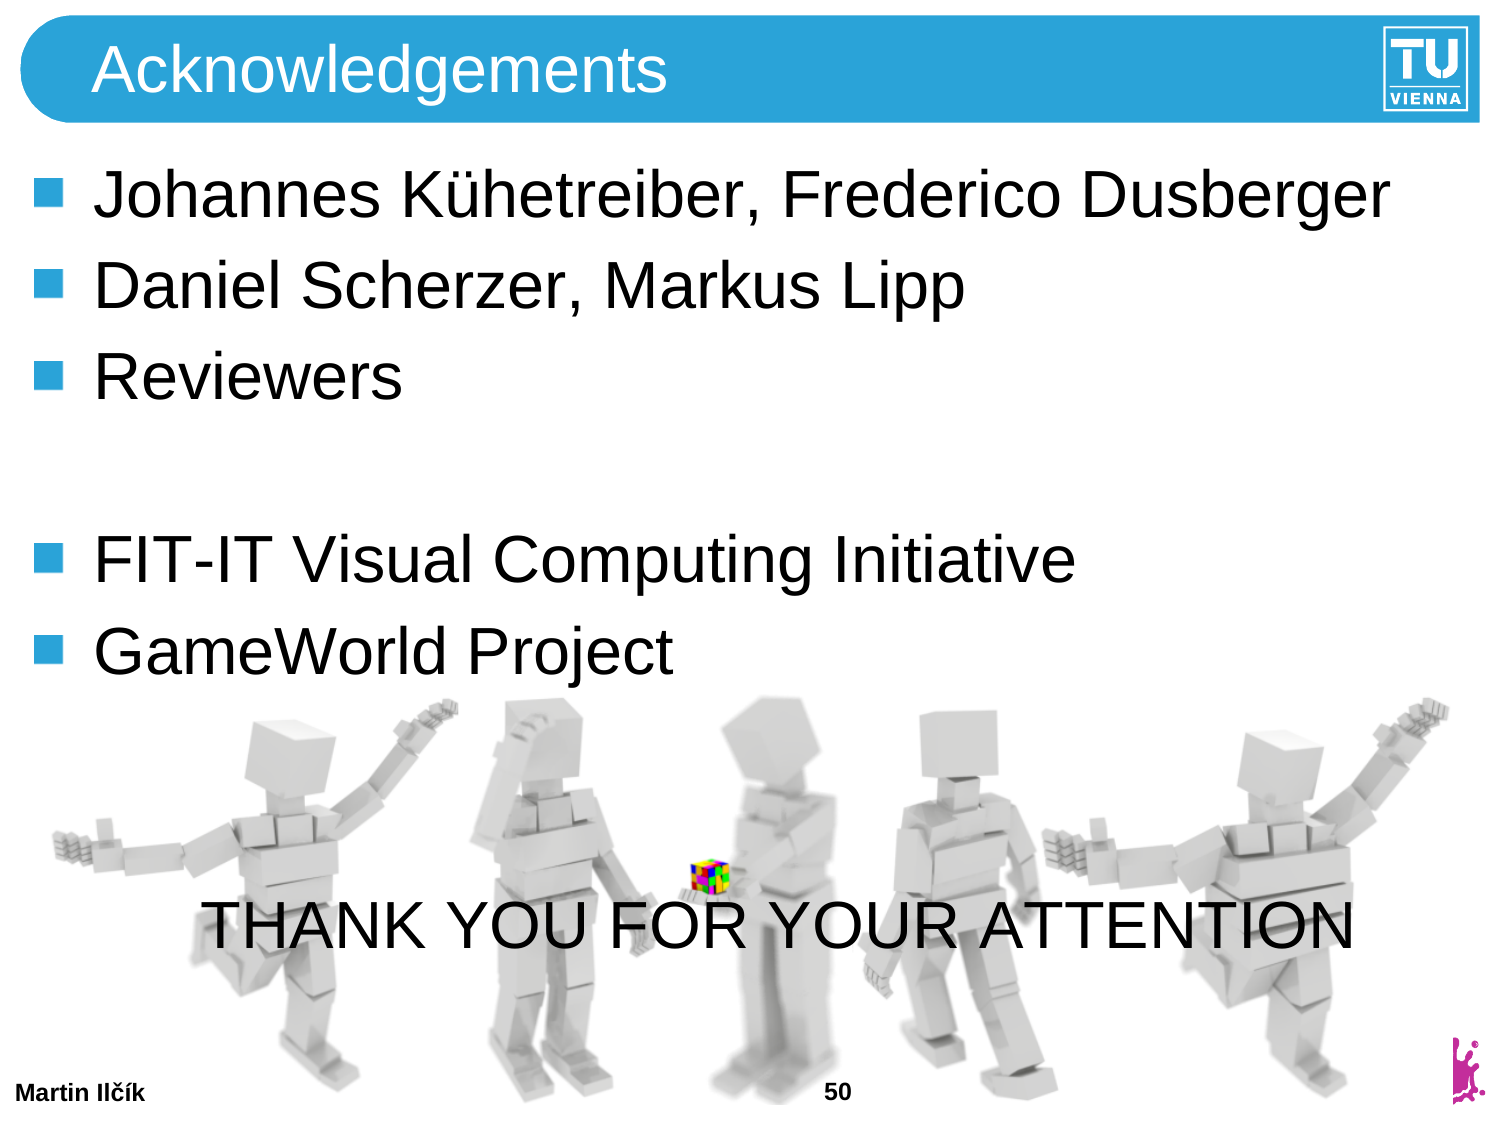

# Acknowledgements
Johannes Kühetreiber, Frederico Dusberger
Daniel Scherzer, Markus Lipp
Reviewers
FIT-IT Visual Computing Initiative
GameWorld Project
THANK YOU FOR YOUR ATTENTION
Martin Ilčík